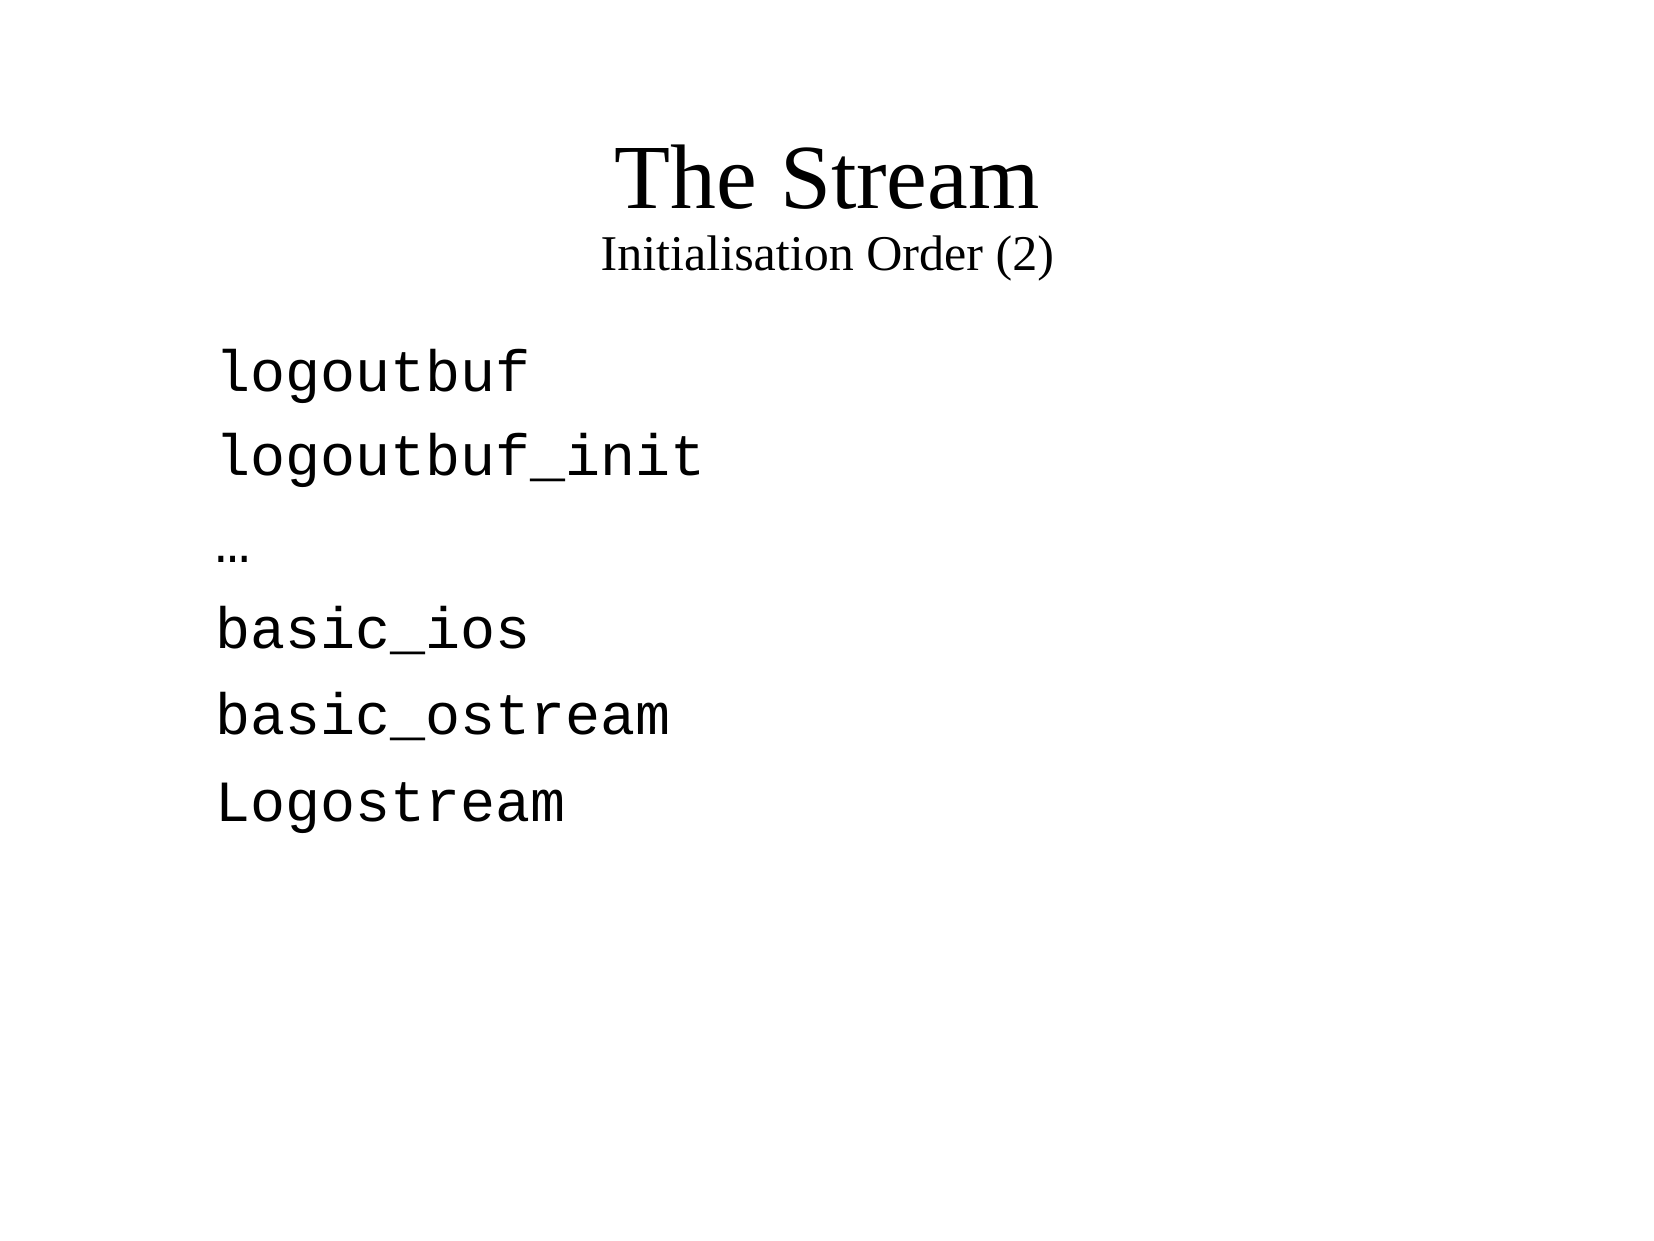

# The Stream Initialisation Order (2)
logoutbuf
logoutbuf_init
…
basic_ios
basic_ostream
Logostream